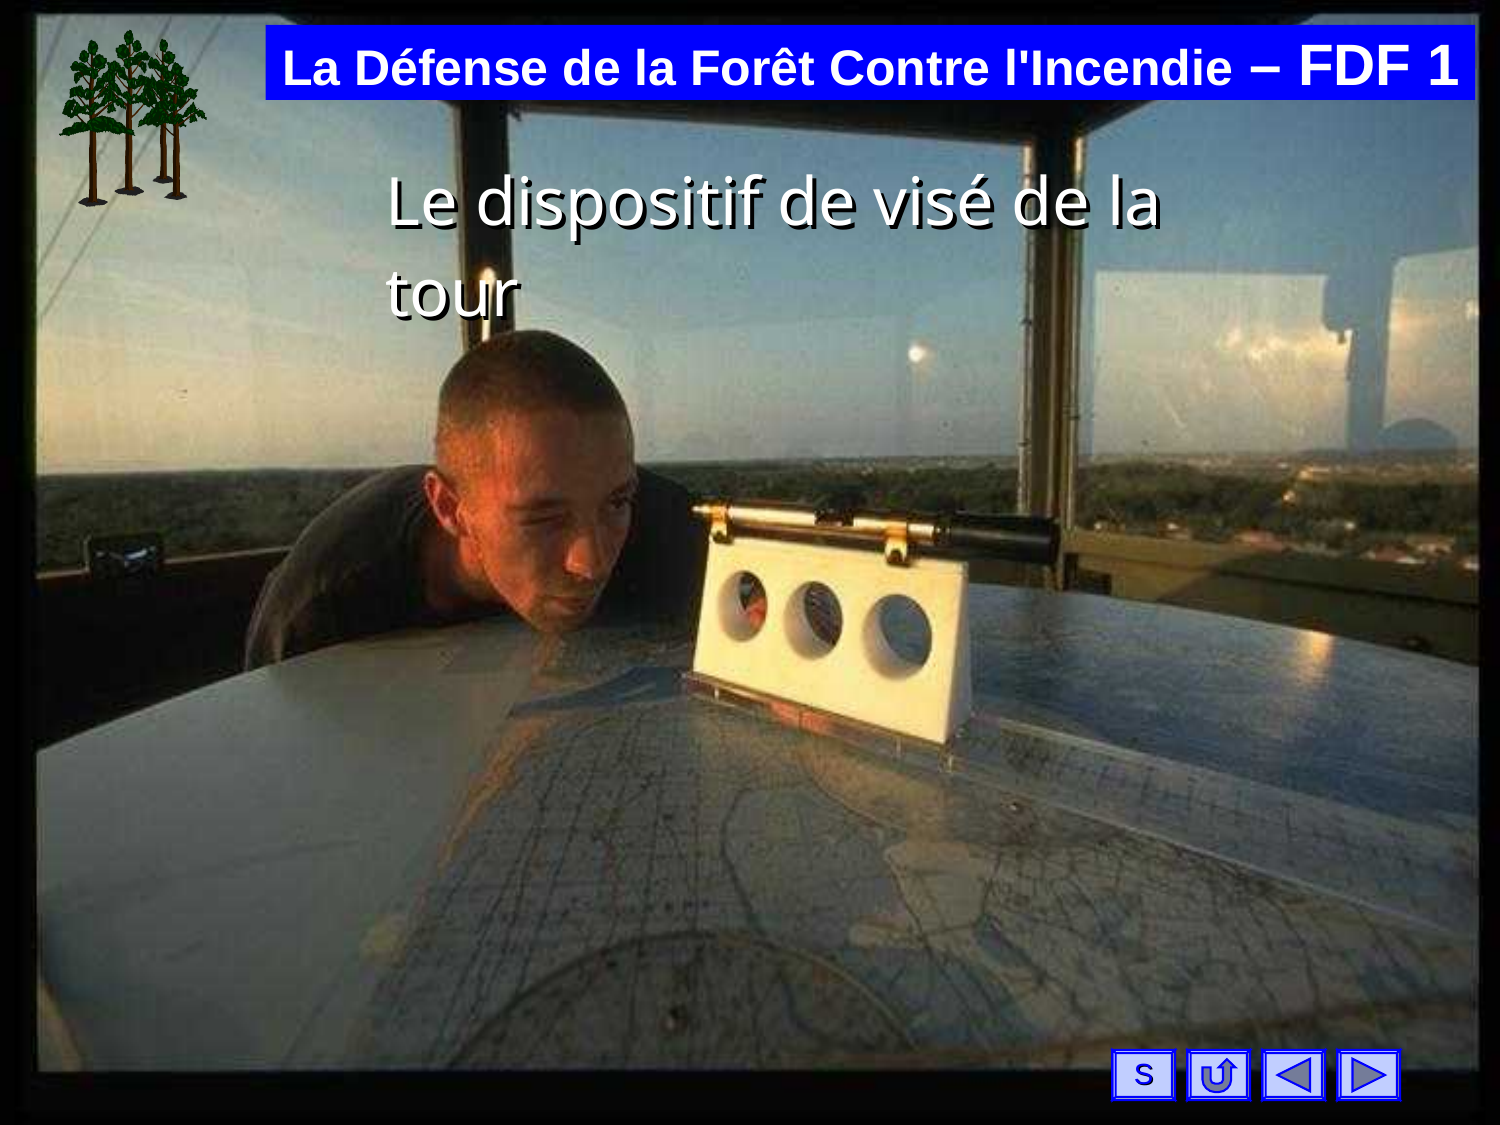

La Défense de la Forêt Contre l'Incendie – FDF 1
Le dispositif de visé de la tour